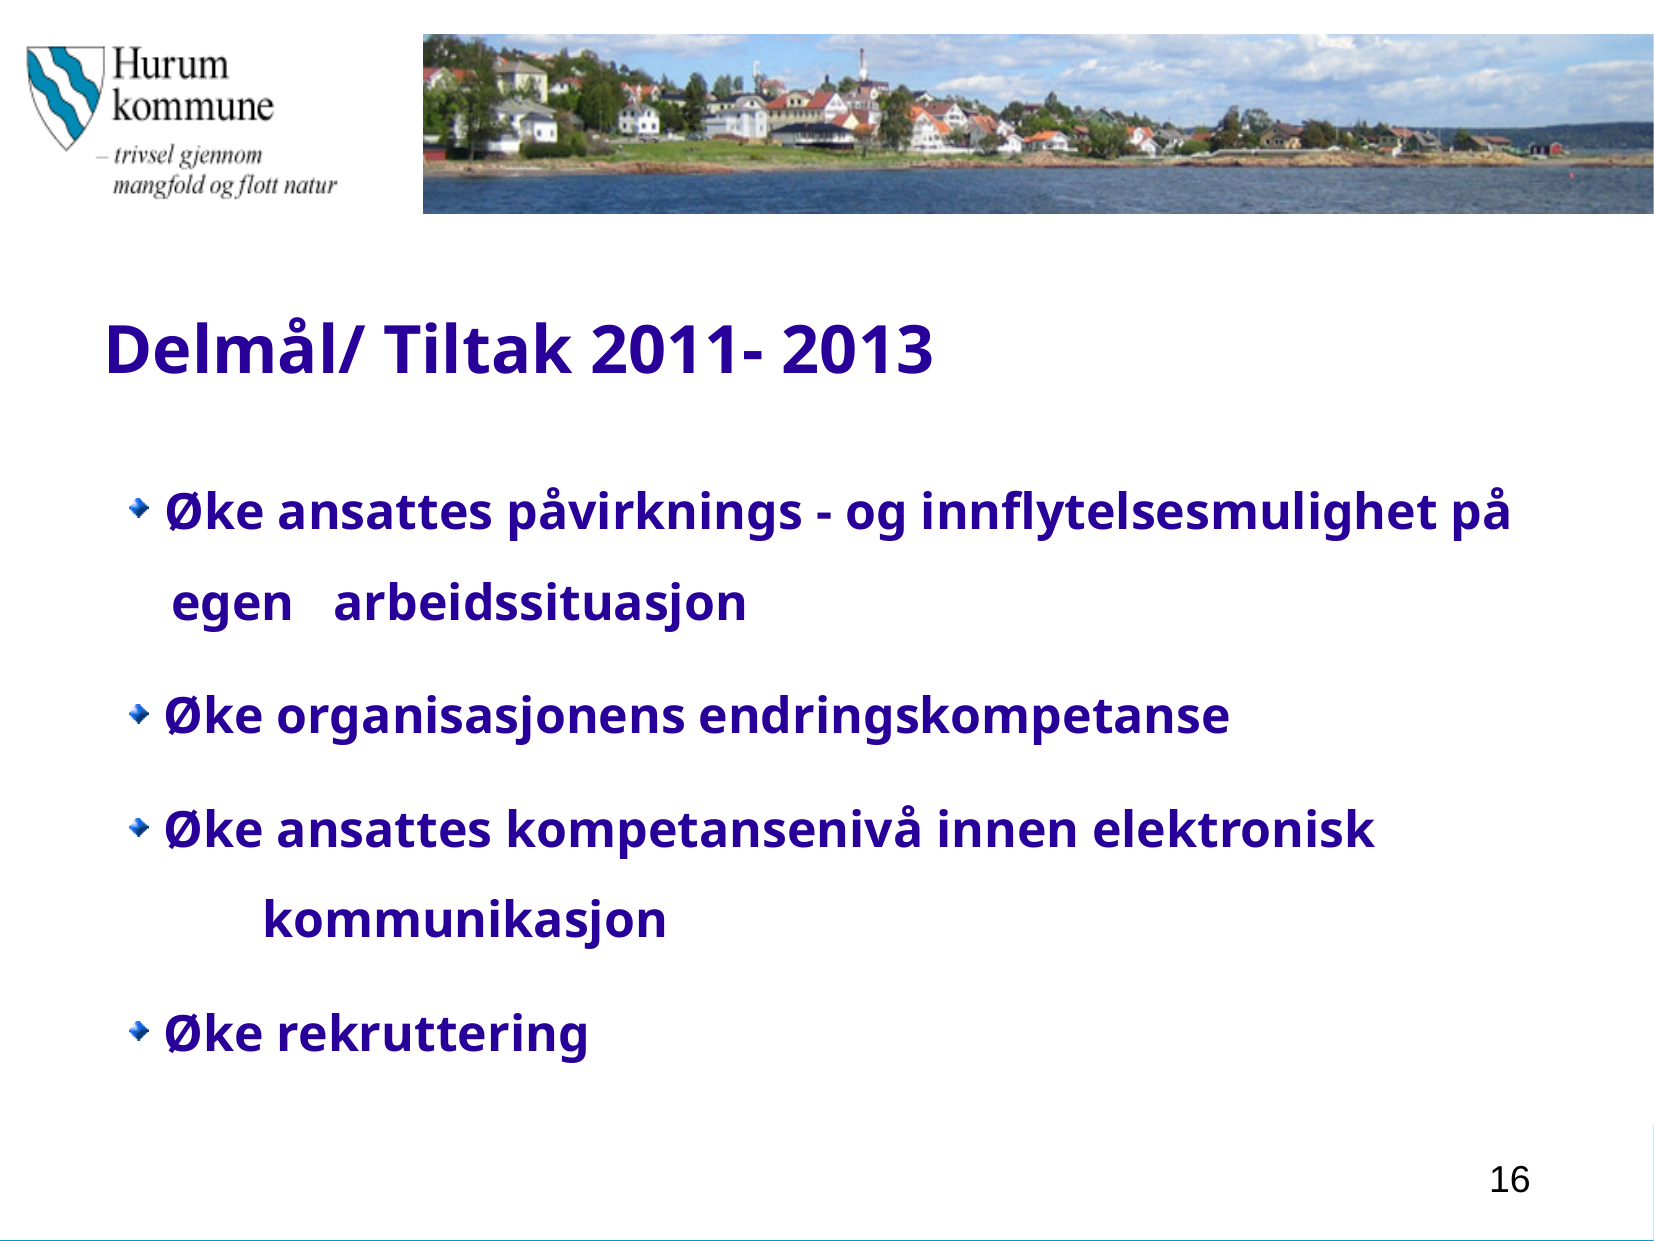

Delmål/ Tiltak 2011- 2013
# Øke ansattes påvirknings - og innflytelsesmulighet på egen arbeidssituasjon
 Øke organisasjonens endringskompetanse
 Øke ansattes kompetansenivå innen elektronisk kommunikasjon
 Øke rekruttering
 Økt tjenestekvalitet
- trivsel gjennom mangfold og flott natur